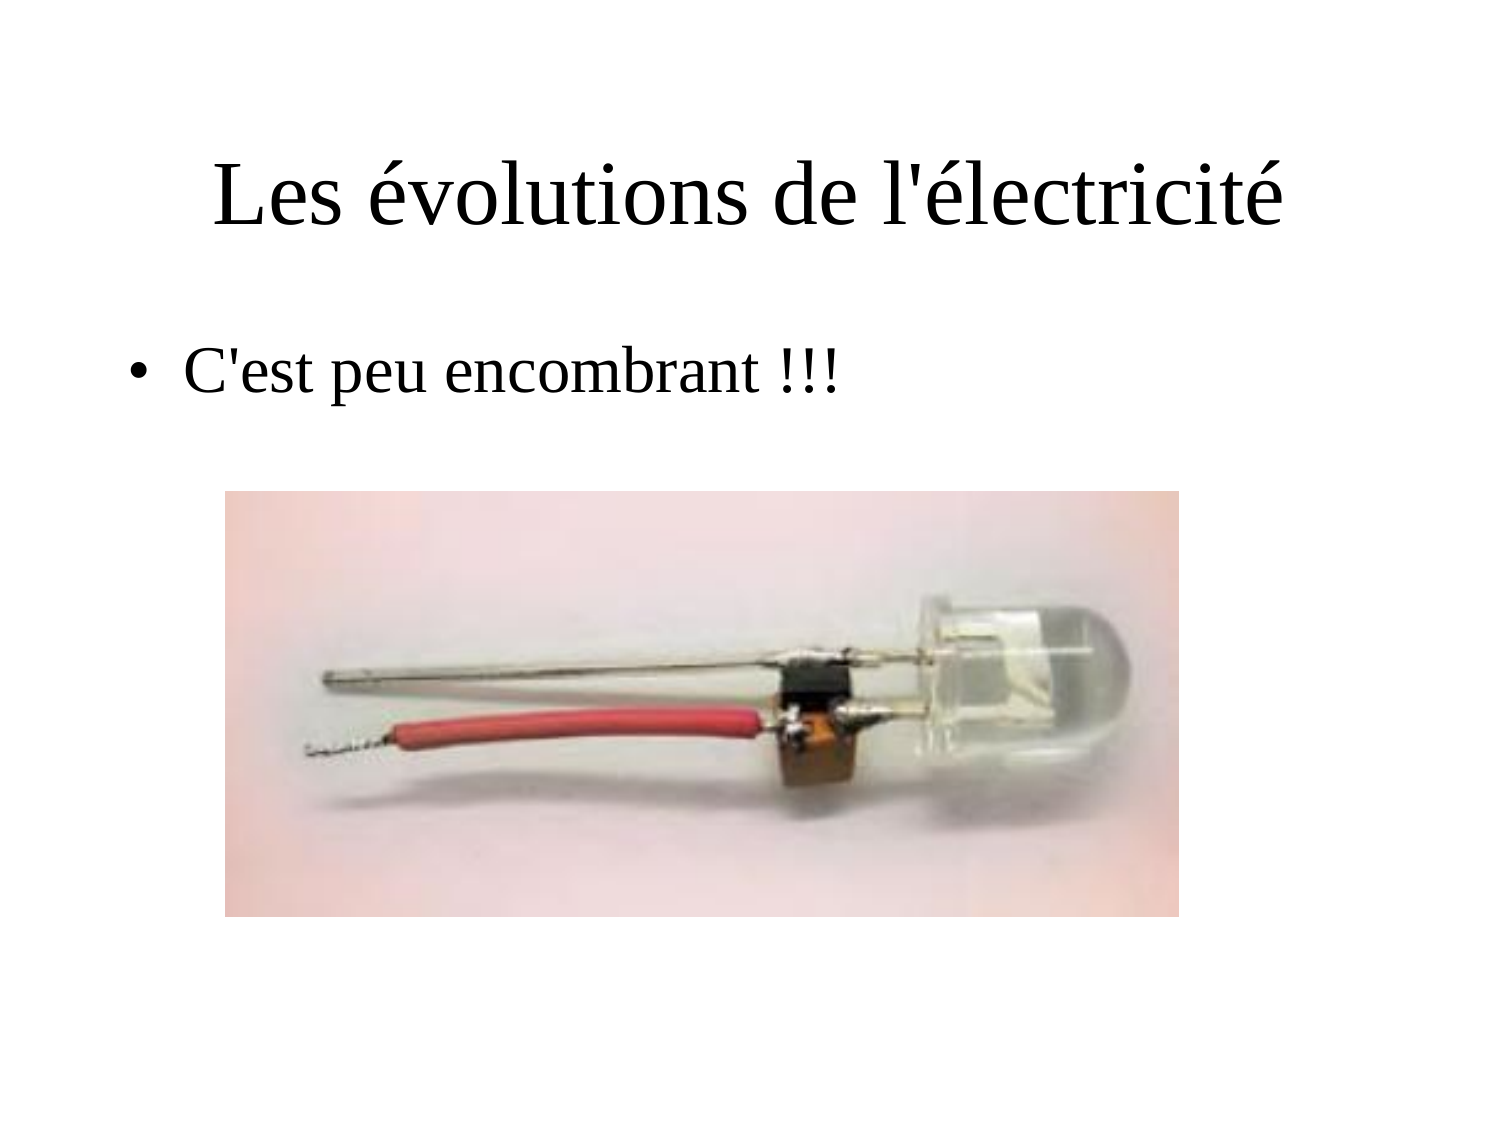

# Les évolutions de l'électricité
C'est peu encombrant !!!